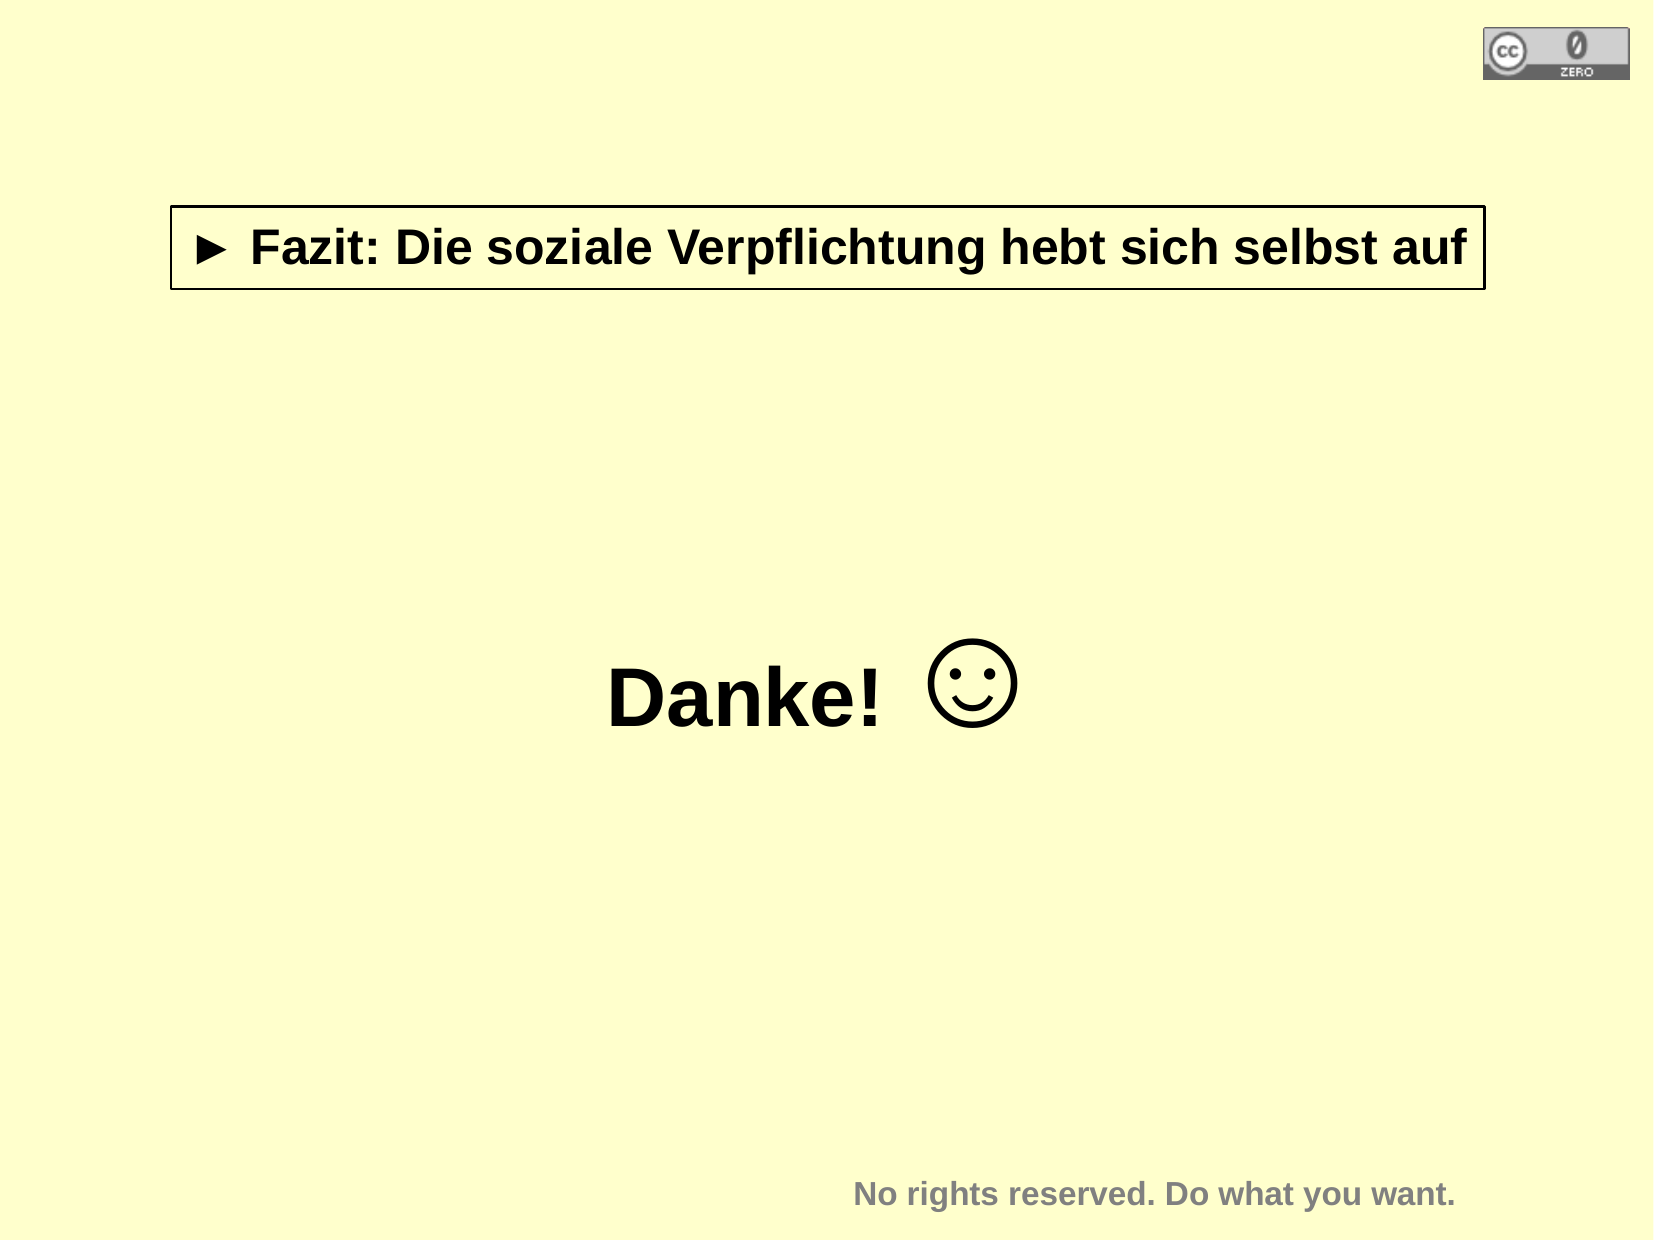

► Fazit: Die soziale Verpflichtung hebt sich selbst auf
# Danke! ☺
No rights reserved. Do what you want.